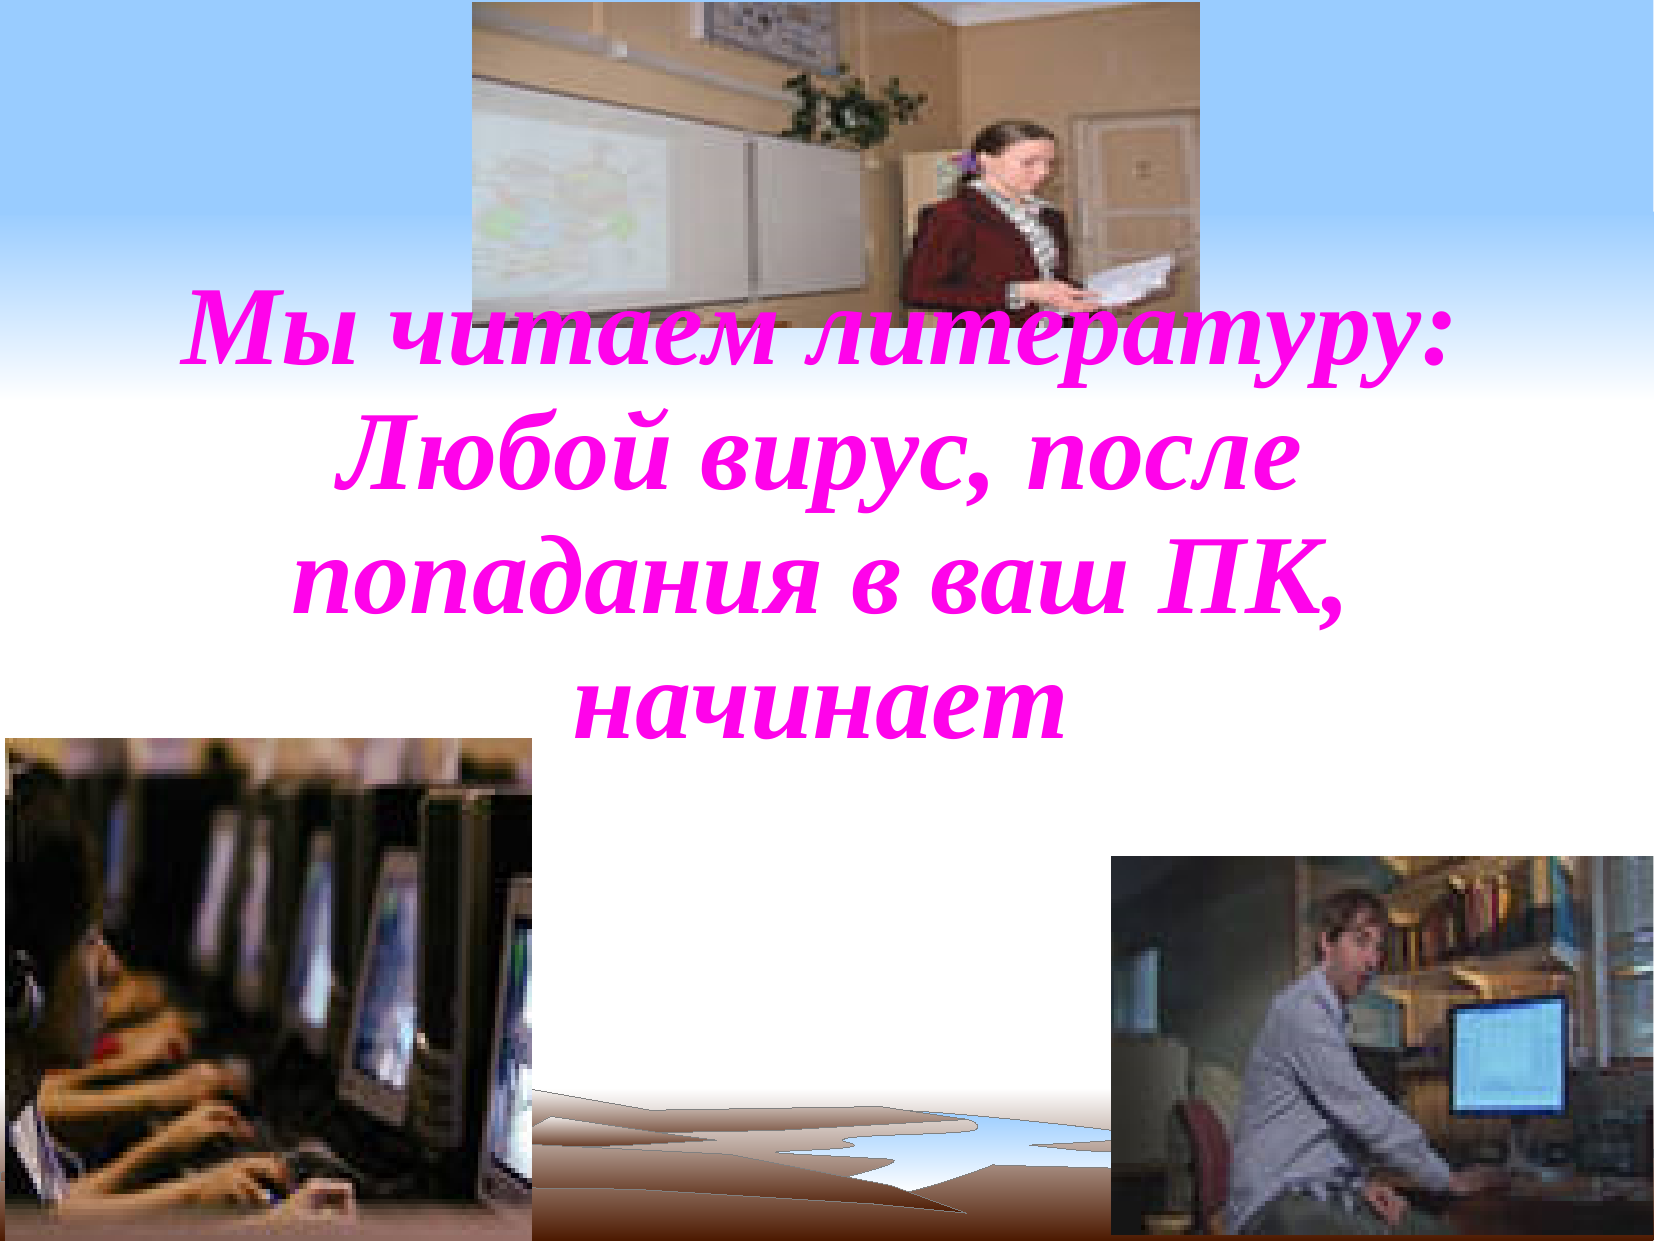

# Мы читаем литературу:
Любой вирус, после попадания в ваш ПК, начинает